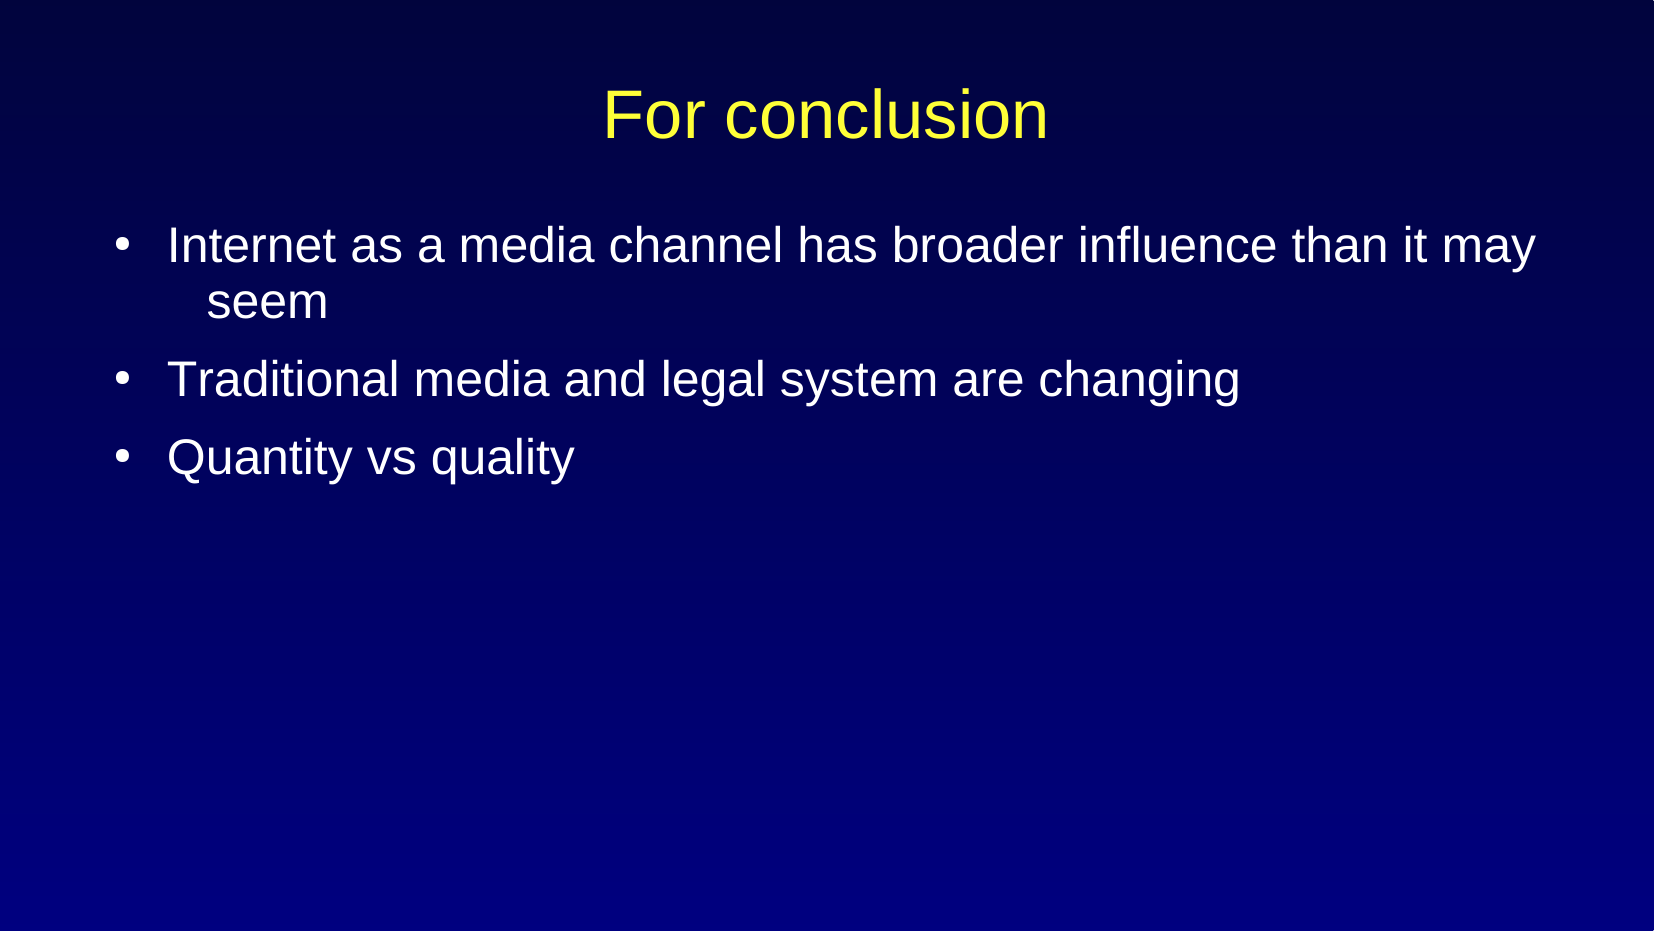

# For conclusion
Internet as a media channel has broader influence than it may seem
Traditional media and legal system are changing
Quantity vs quality